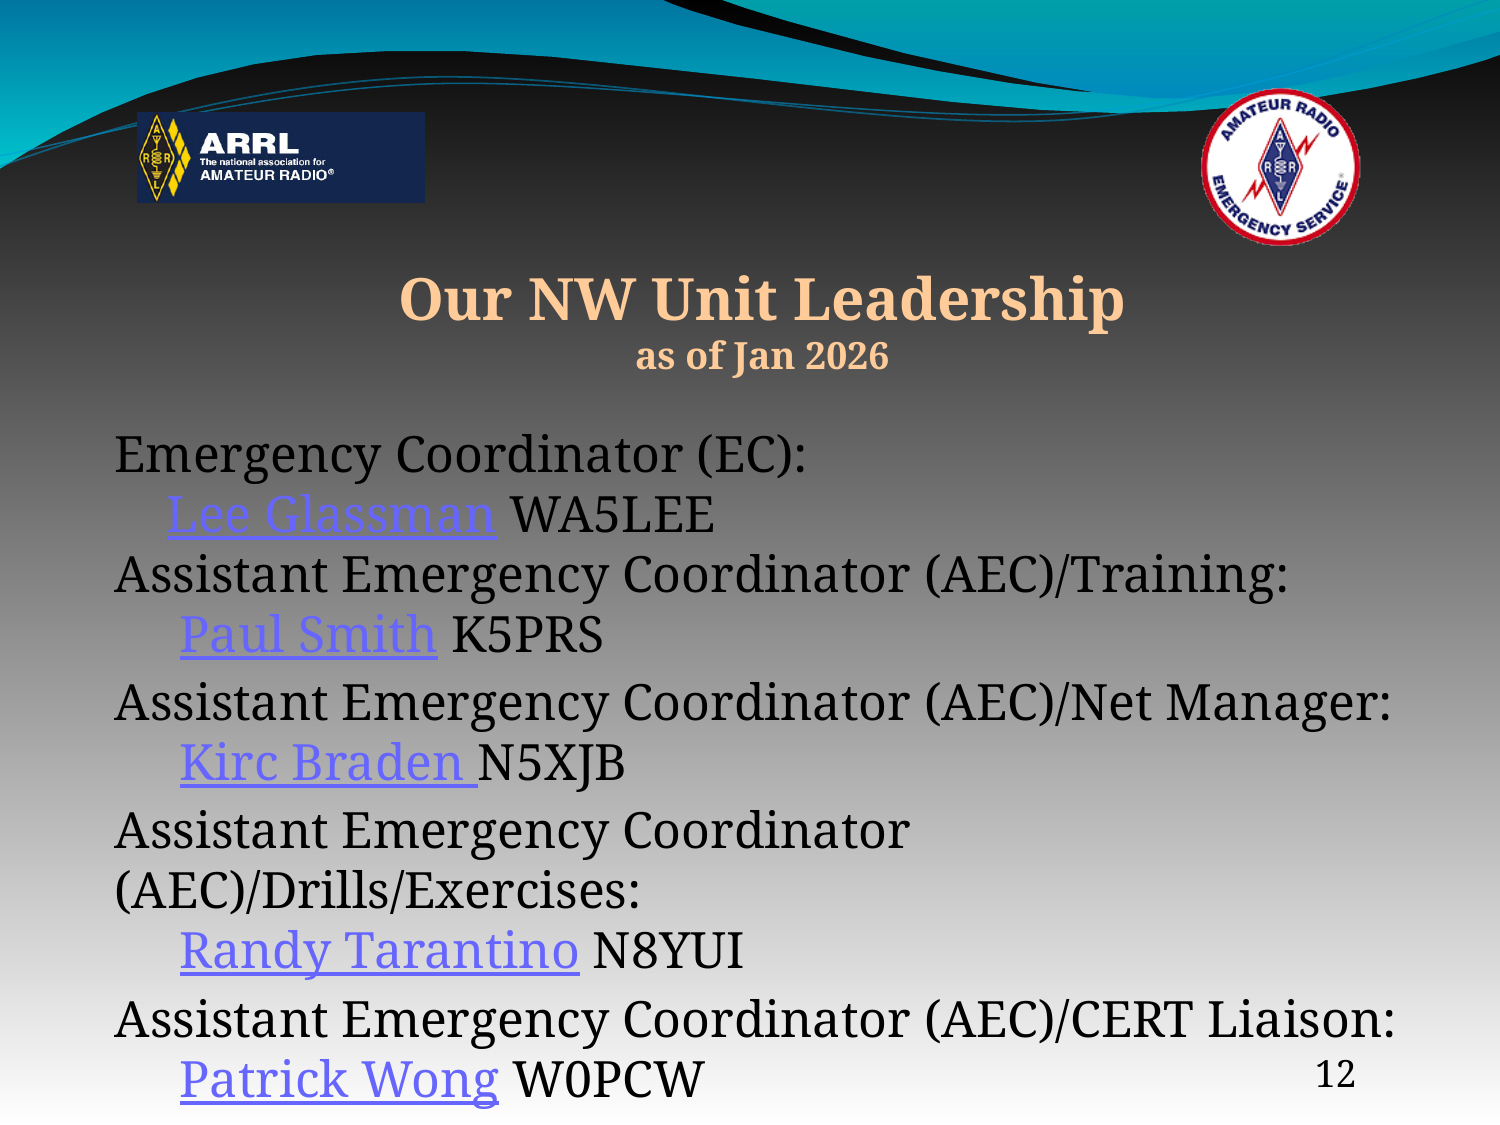

#
Our NW Unit Leadership
as of Jan 2026
Emergency Coordinator (EC):
 Lee Glassman WA5LEE
Assistant Emergency Coordinator (AEC)/Training:
 Paul Smith K5PRS
Assistant Emergency Coordinator (AEC)/Net Manager:
 Kirc Braden N5XJB
Assistant Emergency Coordinator (AEC)/Drills/Exercises:
 Randy Tarantino N8YUI
Assistant Emergency Coordinator (AEC)/CERT Liaison:
 Patrick Wong W0PCW